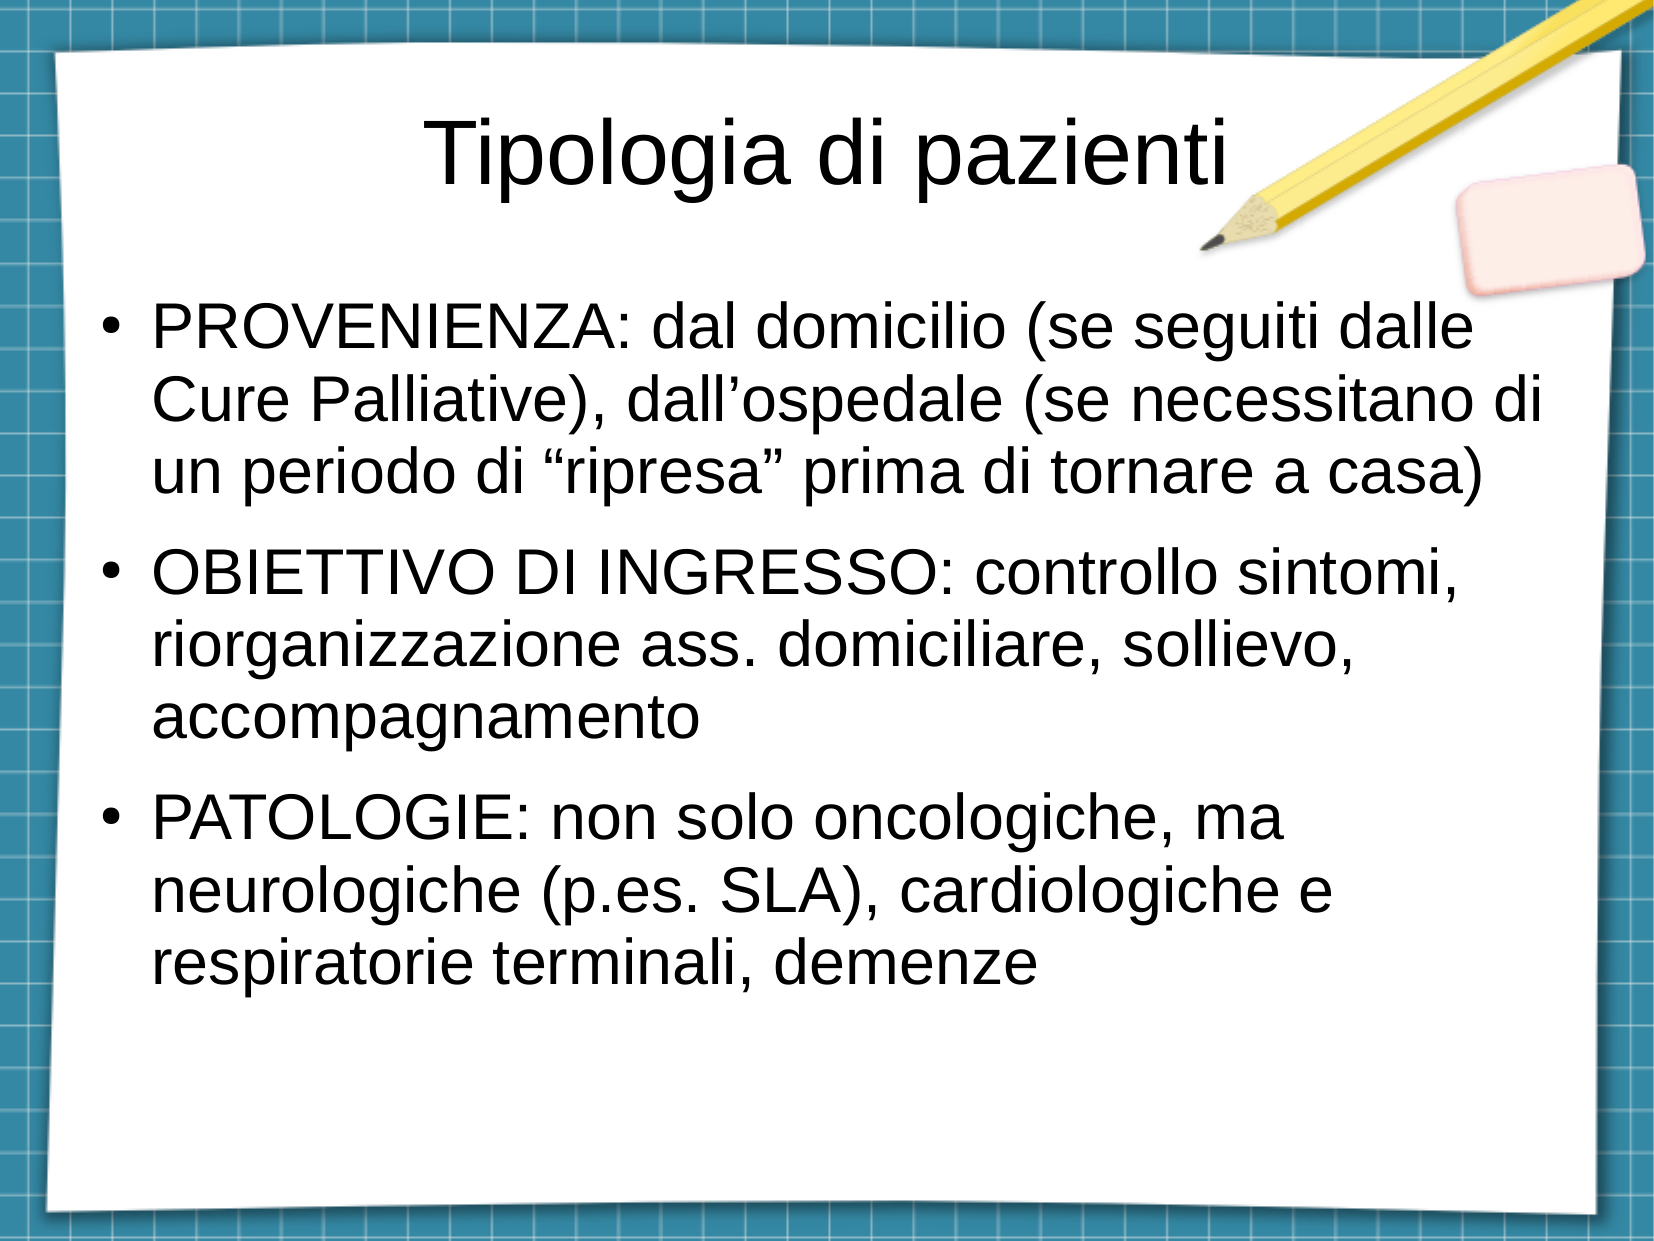

# Tipologia di pazienti
PROVENIENZA: dal domicilio (se seguiti dalle Cure Palliative), dall’ospedale (se necessitano di un periodo di “ripresa” prima di tornare a casa)
OBIETTIVO DI INGRESSO: controllo sintomi, riorganizzazione ass. domiciliare, sollievo, accompagnamento
PATOLOGIE: non solo oncologiche, ma neurologiche (p.es. SLA), cardiologiche e respiratorie terminali, demenze